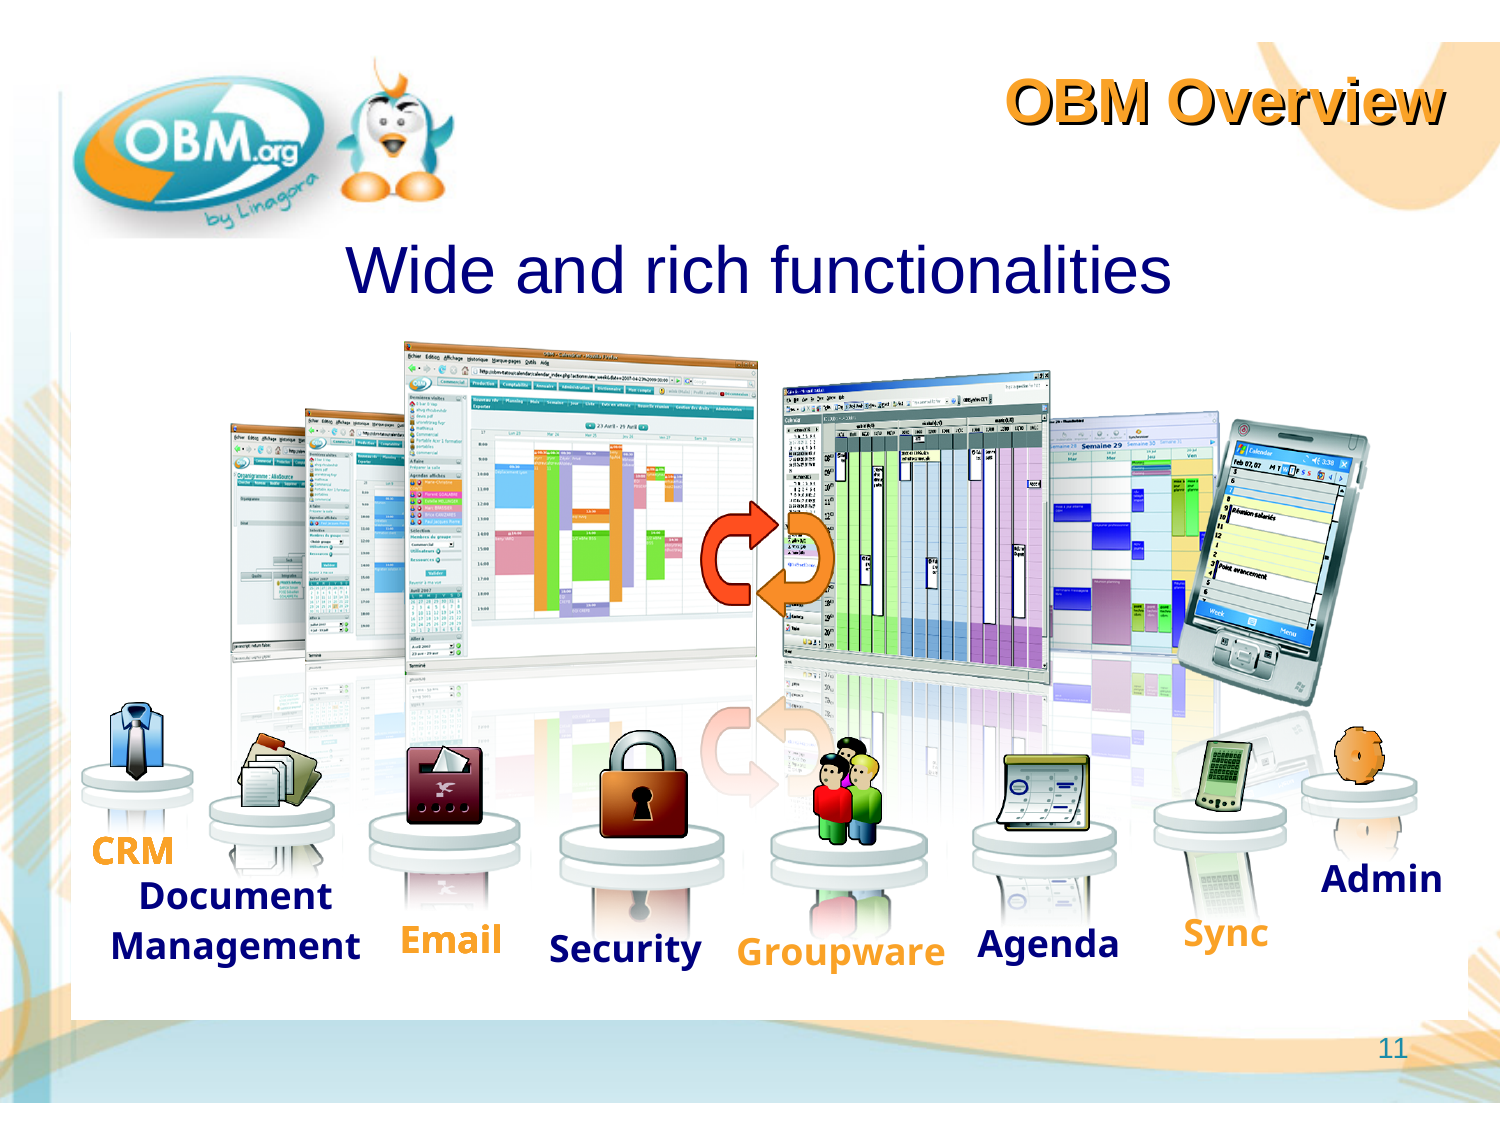

# OBM Overview
Wide and rich functionalities
CRM
CRM
CRM
CRM
CRM
CRM
CRM
CRM
Admin
Document Management
Sync
Email
Email
Email
Email
Agenda
Security
Groupware
11